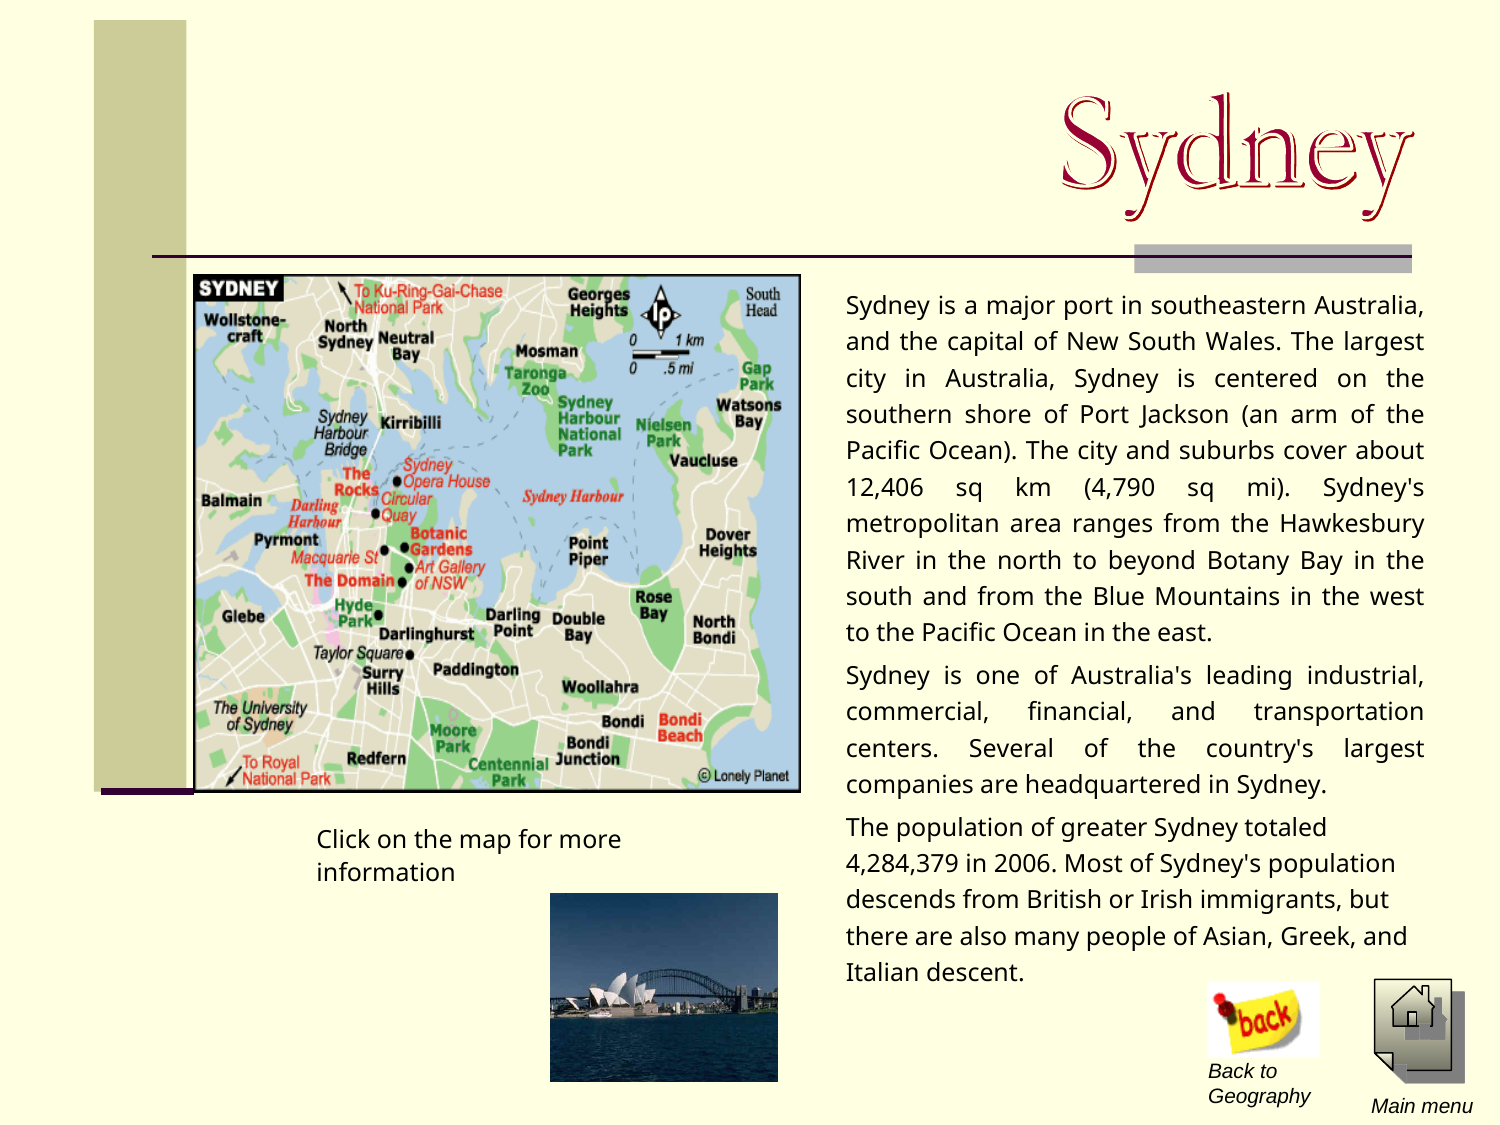

# Sydney is a major port in southeastern Australia, and the capital of New South Wales. The largest city in Australia, Sydney is centered on the southern shore of Port Jackson (an arm of the Pacific Ocean). The city and suburbs cover about 12,406 sq km (4,790 sq mi). Sydney's metropolitan area ranges from the Hawkesbury River in the north to beyond Botany Bay in the south and from the Blue Mountains in the west to the Pacific Ocean in the east.
Sydney is one of Australia's leading industrial, commercial, financial, and transportation centers. Several of the country's largest companies are headquartered in Sydney.
The population of greater Sydney totaled 4,284,379 in 2006. Most of Sydney's population descends from British or Irish immigrants, but there are also many people of Asian, Greek, and Italian descent.
Click on the map for more information
Back to Geography
Main menu